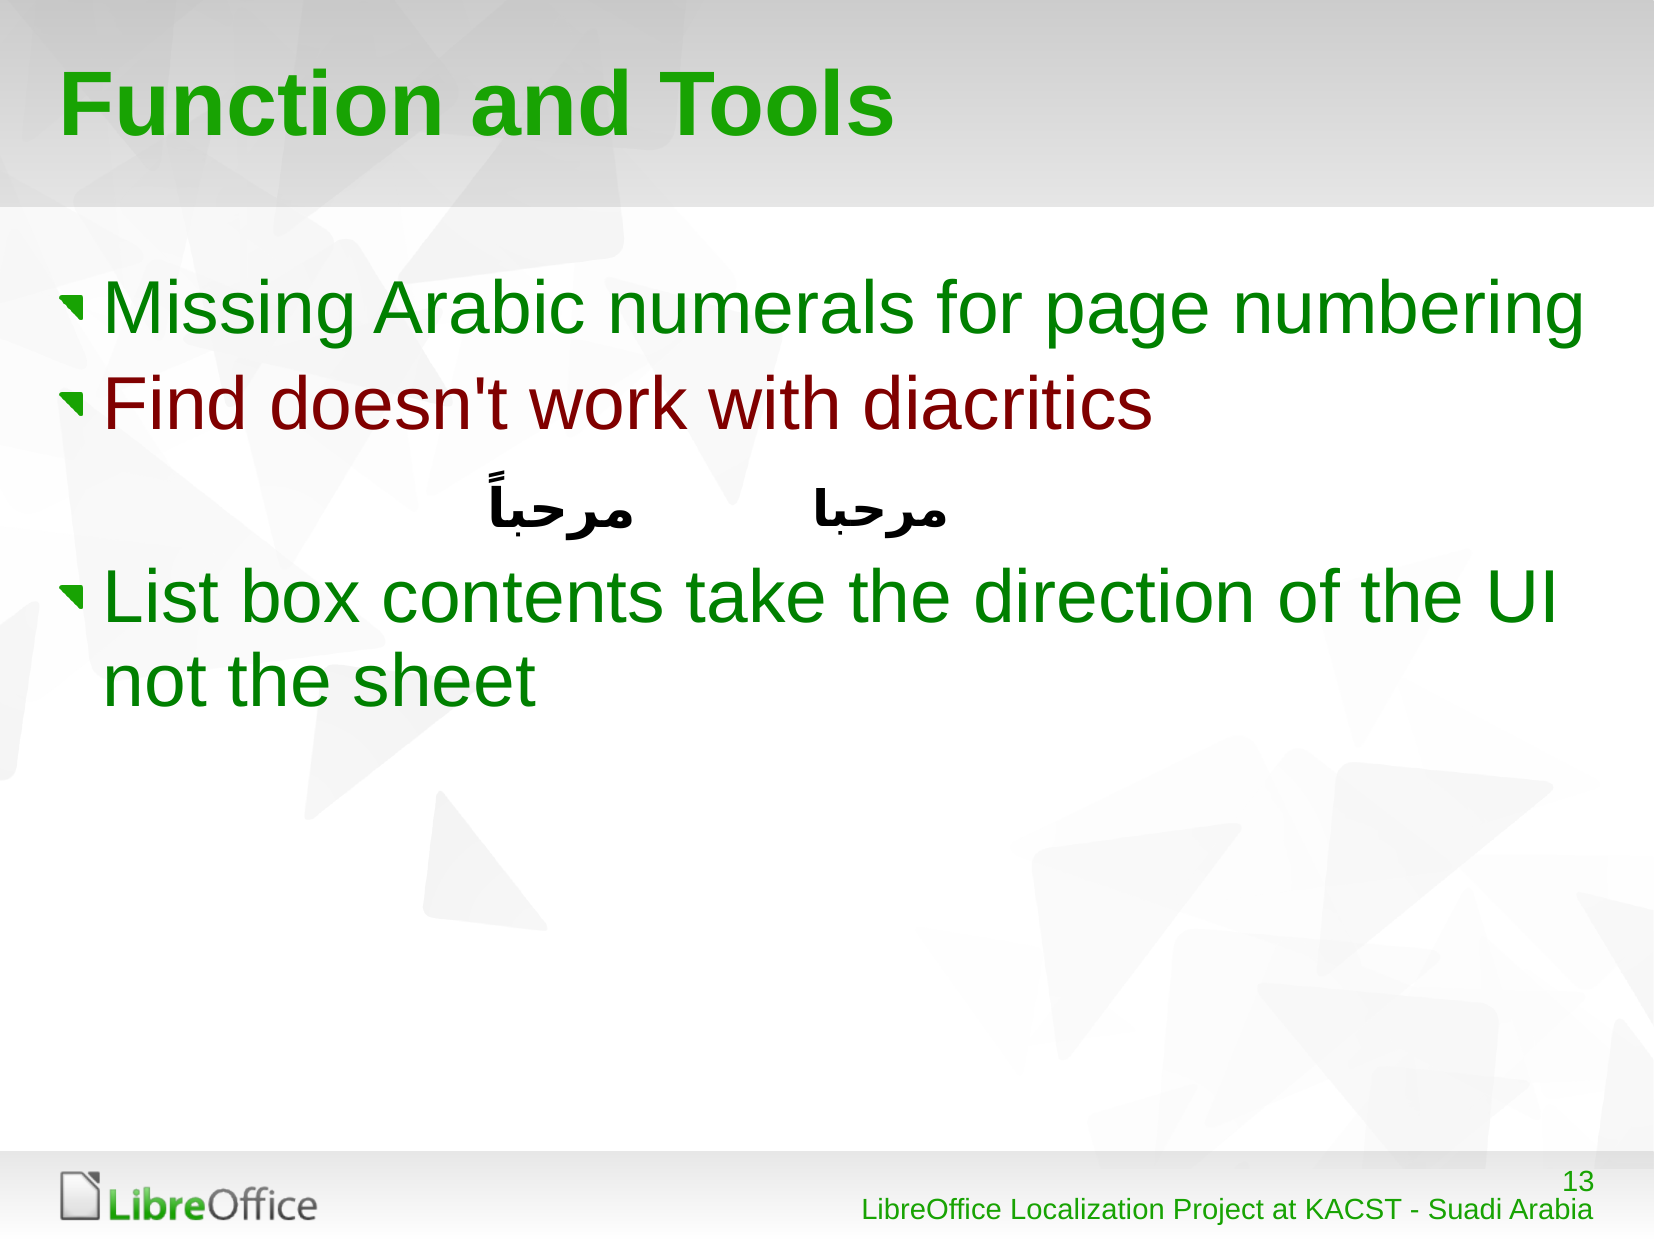

# Function and Tools
Missing Arabic numerals for page numbering
Find doesn't work with diacritics
List box contents take the direction of the UI not the sheet
مرحباً
مرحبا
13
LibreOffice Localization Project at KACST - Suadi Arabia